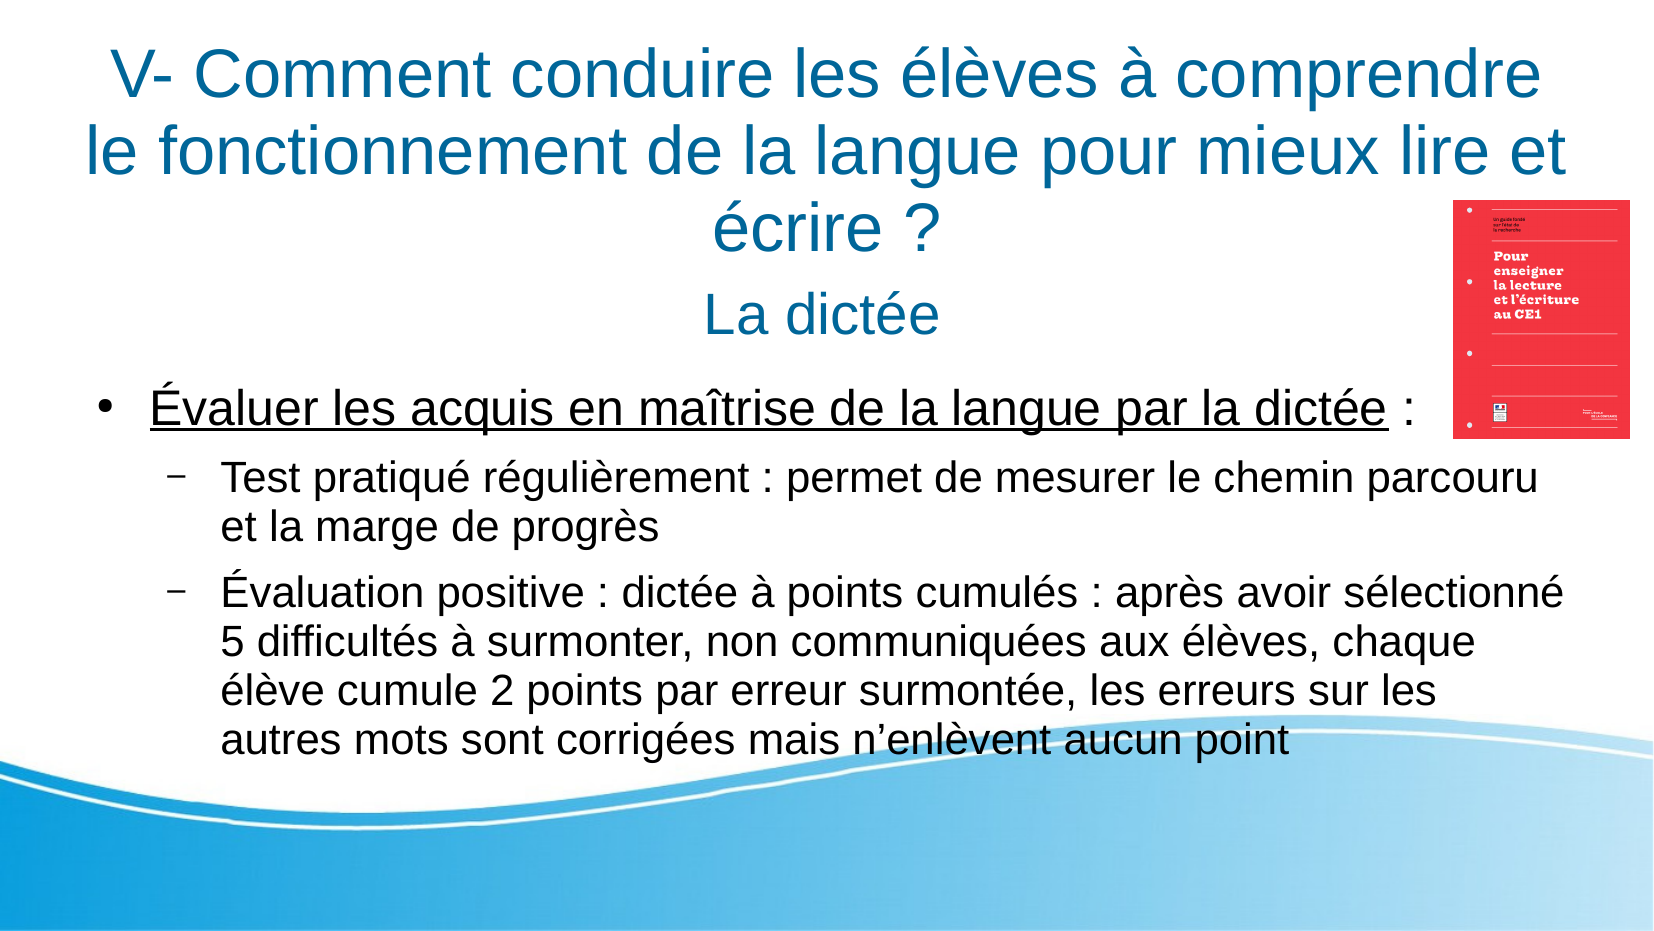

# V- Comment conduire les élèves à comprendre le fonctionnement de la langue pour mieux lire et écrire ?
La dictée
Évaluer les acquis en maîtrise de la langue par la dictée :
Test pratiqué régulièrement : permet de mesurer le chemin parcouru et la marge de progrès
Évaluation positive : dictée à points cumulés : après avoir sélectionné 5 difficultés à surmonter, non communiquées aux élèves, chaque élève cumule 2 points par erreur surmontée, les erreurs sur les autres mots sont corrigées mais n’enlèvent aucun point